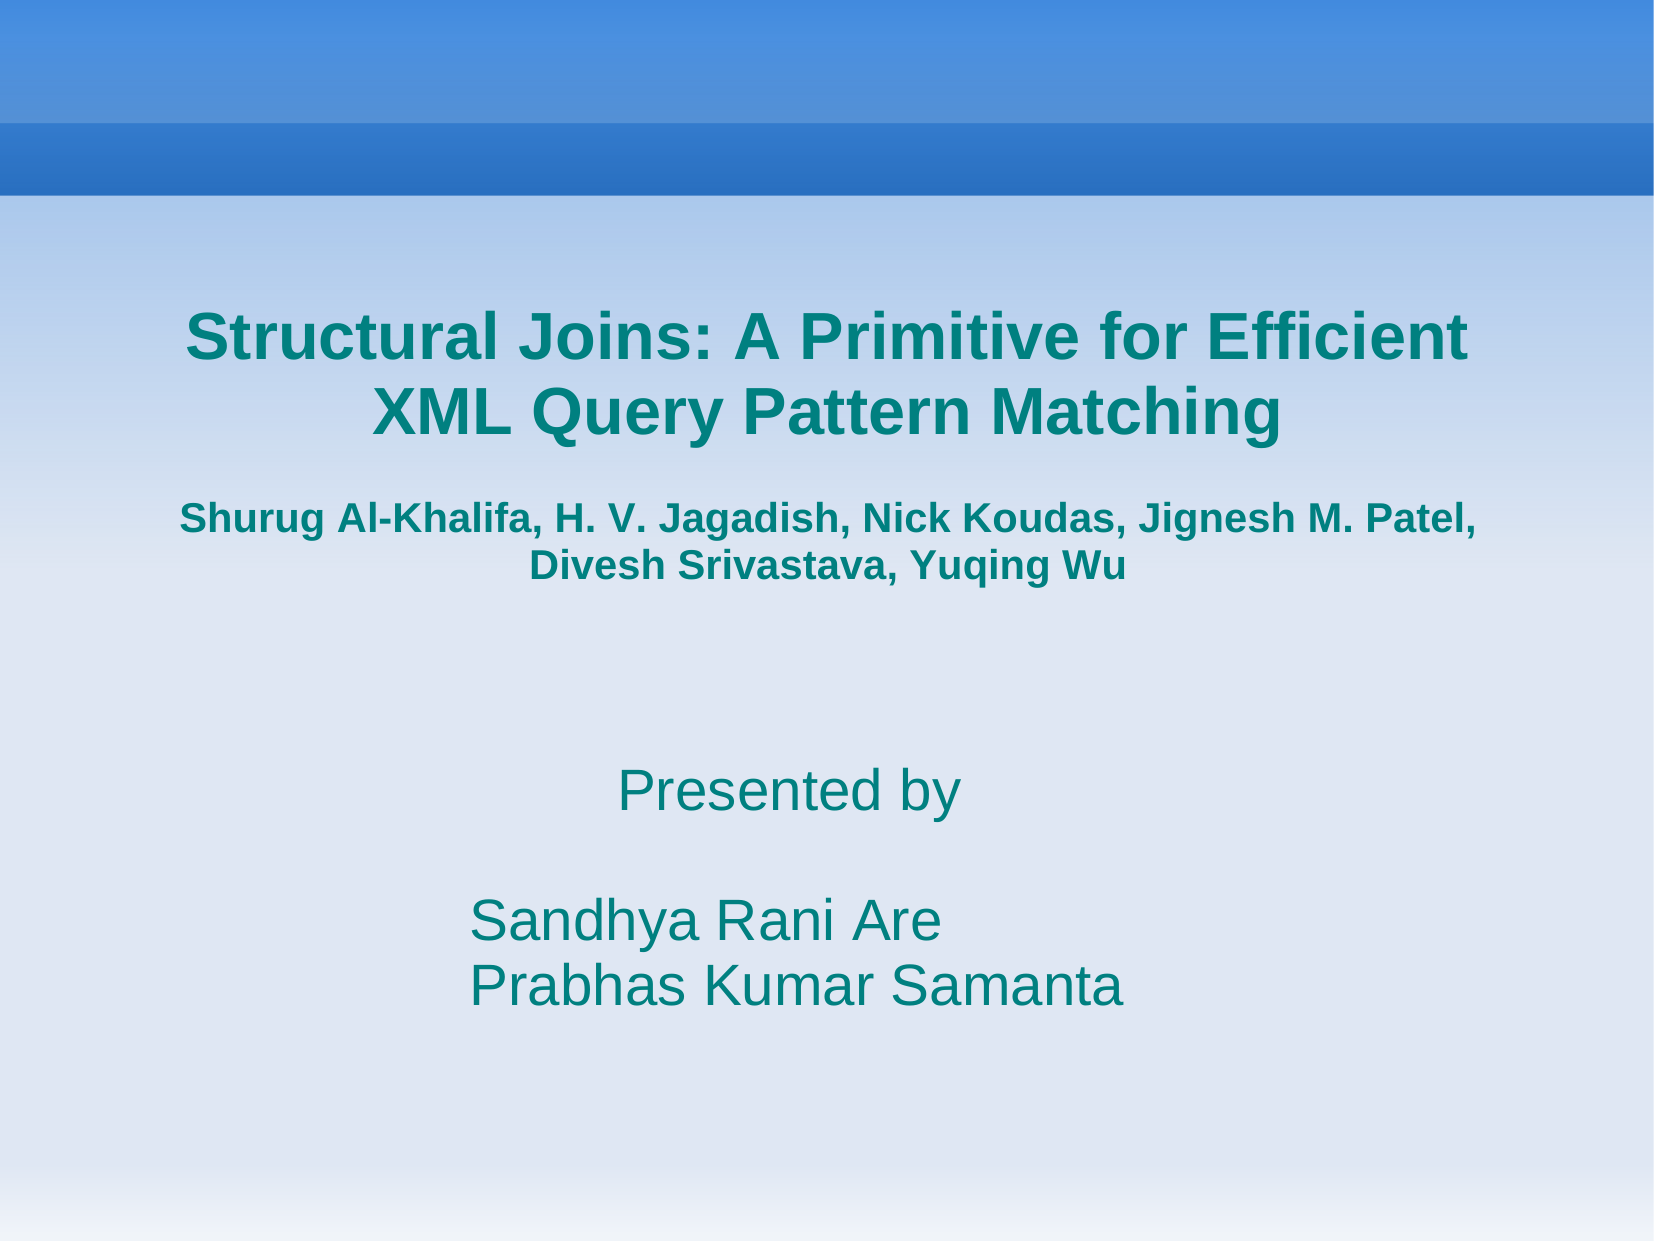

# Structural Joins: A Primitive for Efficient XML Query Pattern Matching Shurug Al-Khalifa, H. V. Jagadish, Nick Koudas, Jignesh M. Patel, Divesh Srivastava, Yuqing Wu
					Presented by
			Sandhya Rani Are
			Prabhas Kumar Samanta